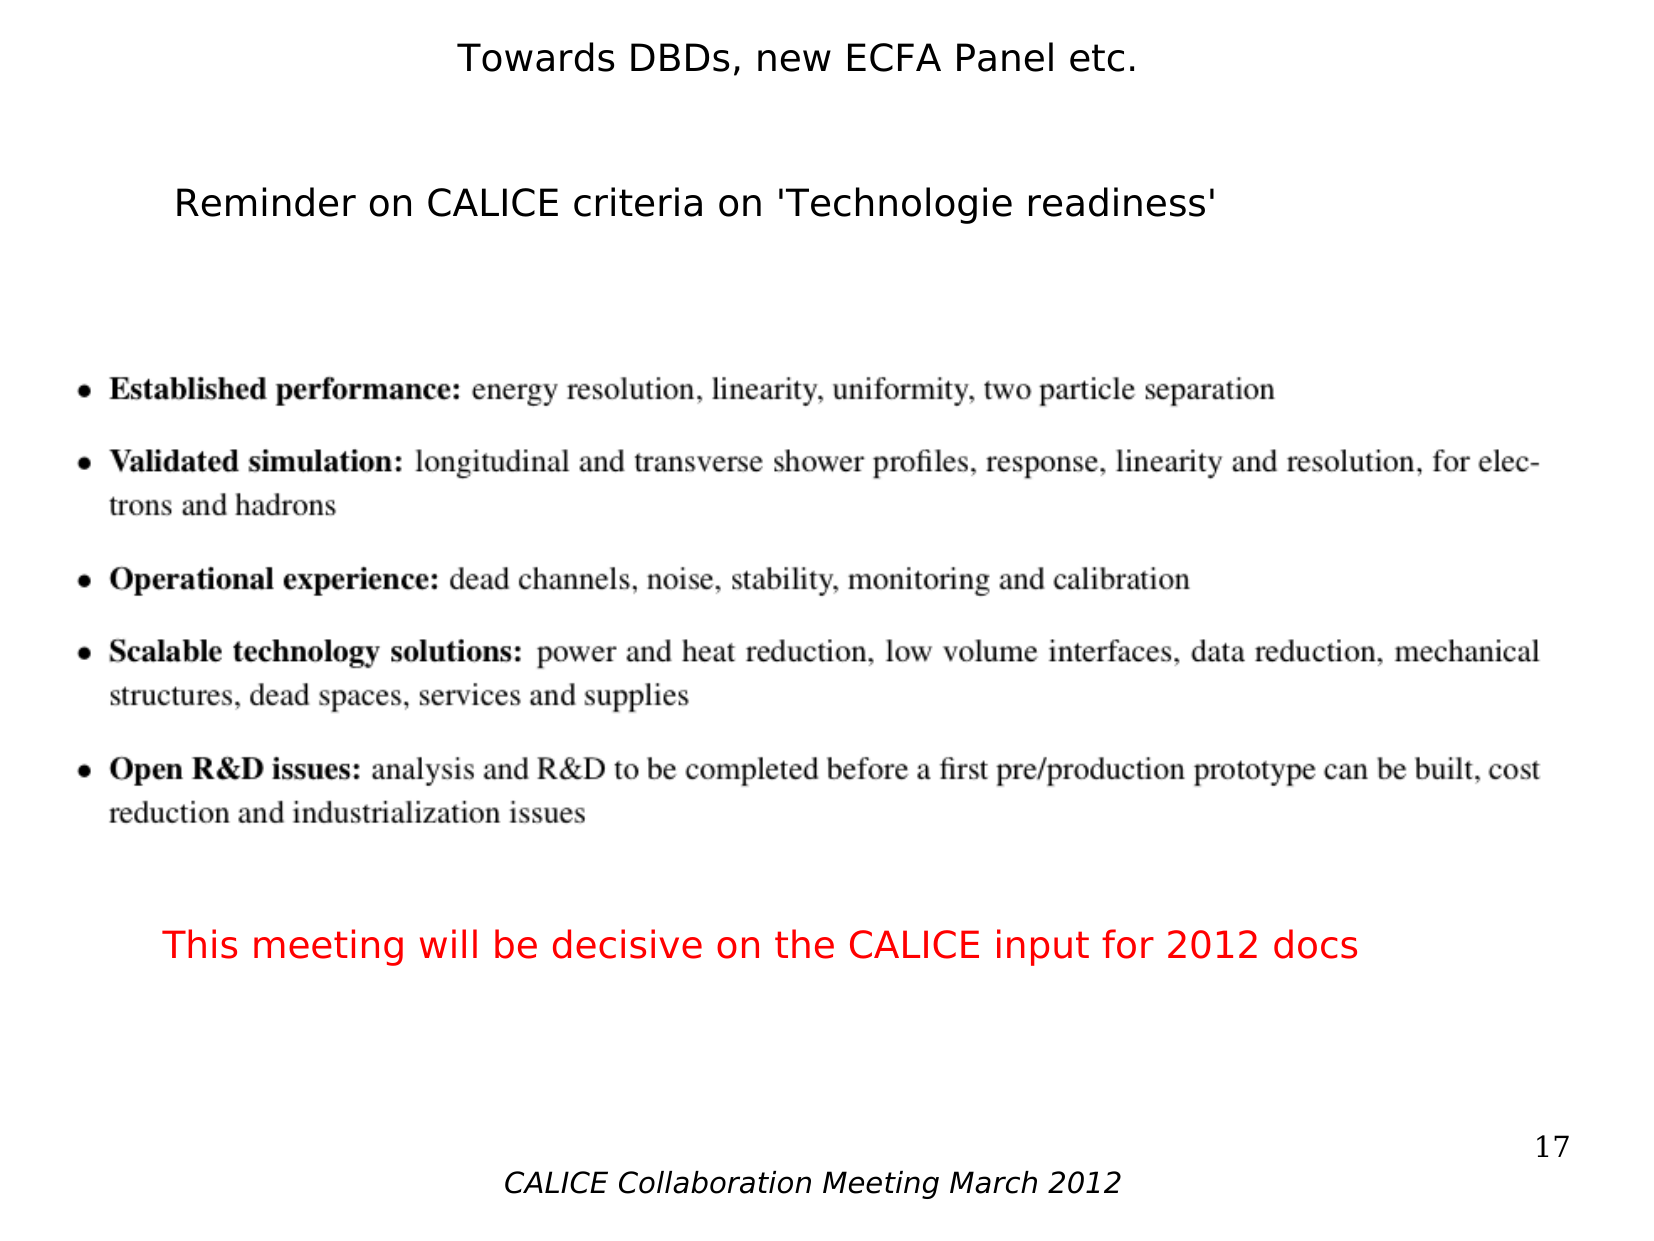

Towards DBDs, new ECFA Panel etc.
Reminder on CALICE criteria on 'Technologie readiness'
This meeting will be decisive on the CALICE input for 2012 docs
17